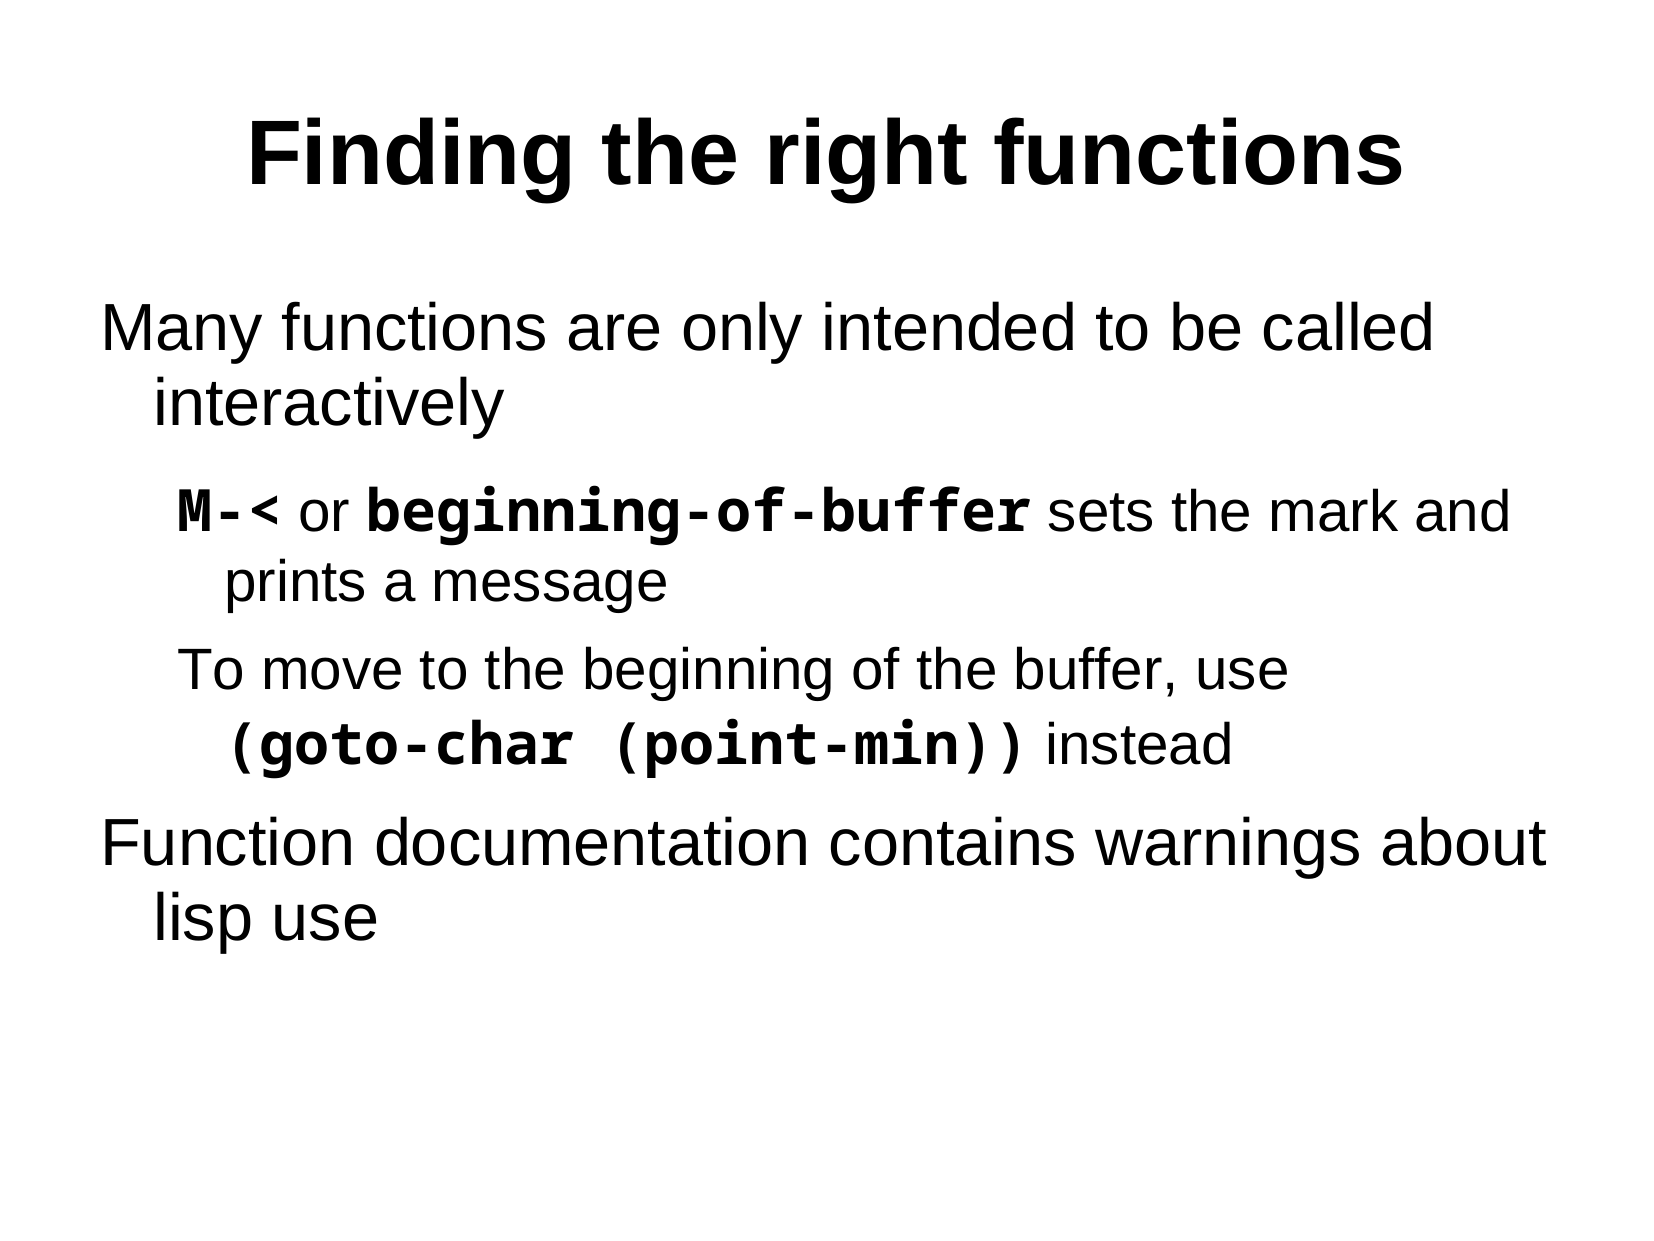

# Finding the right functions
Many functions are only intended to be called interactively
M-< or beginning-of-buffer sets the mark and prints a message
To move to the beginning of the buffer, use
(goto-char (point-min)) instead
Function documentation contains warnings about lisp use